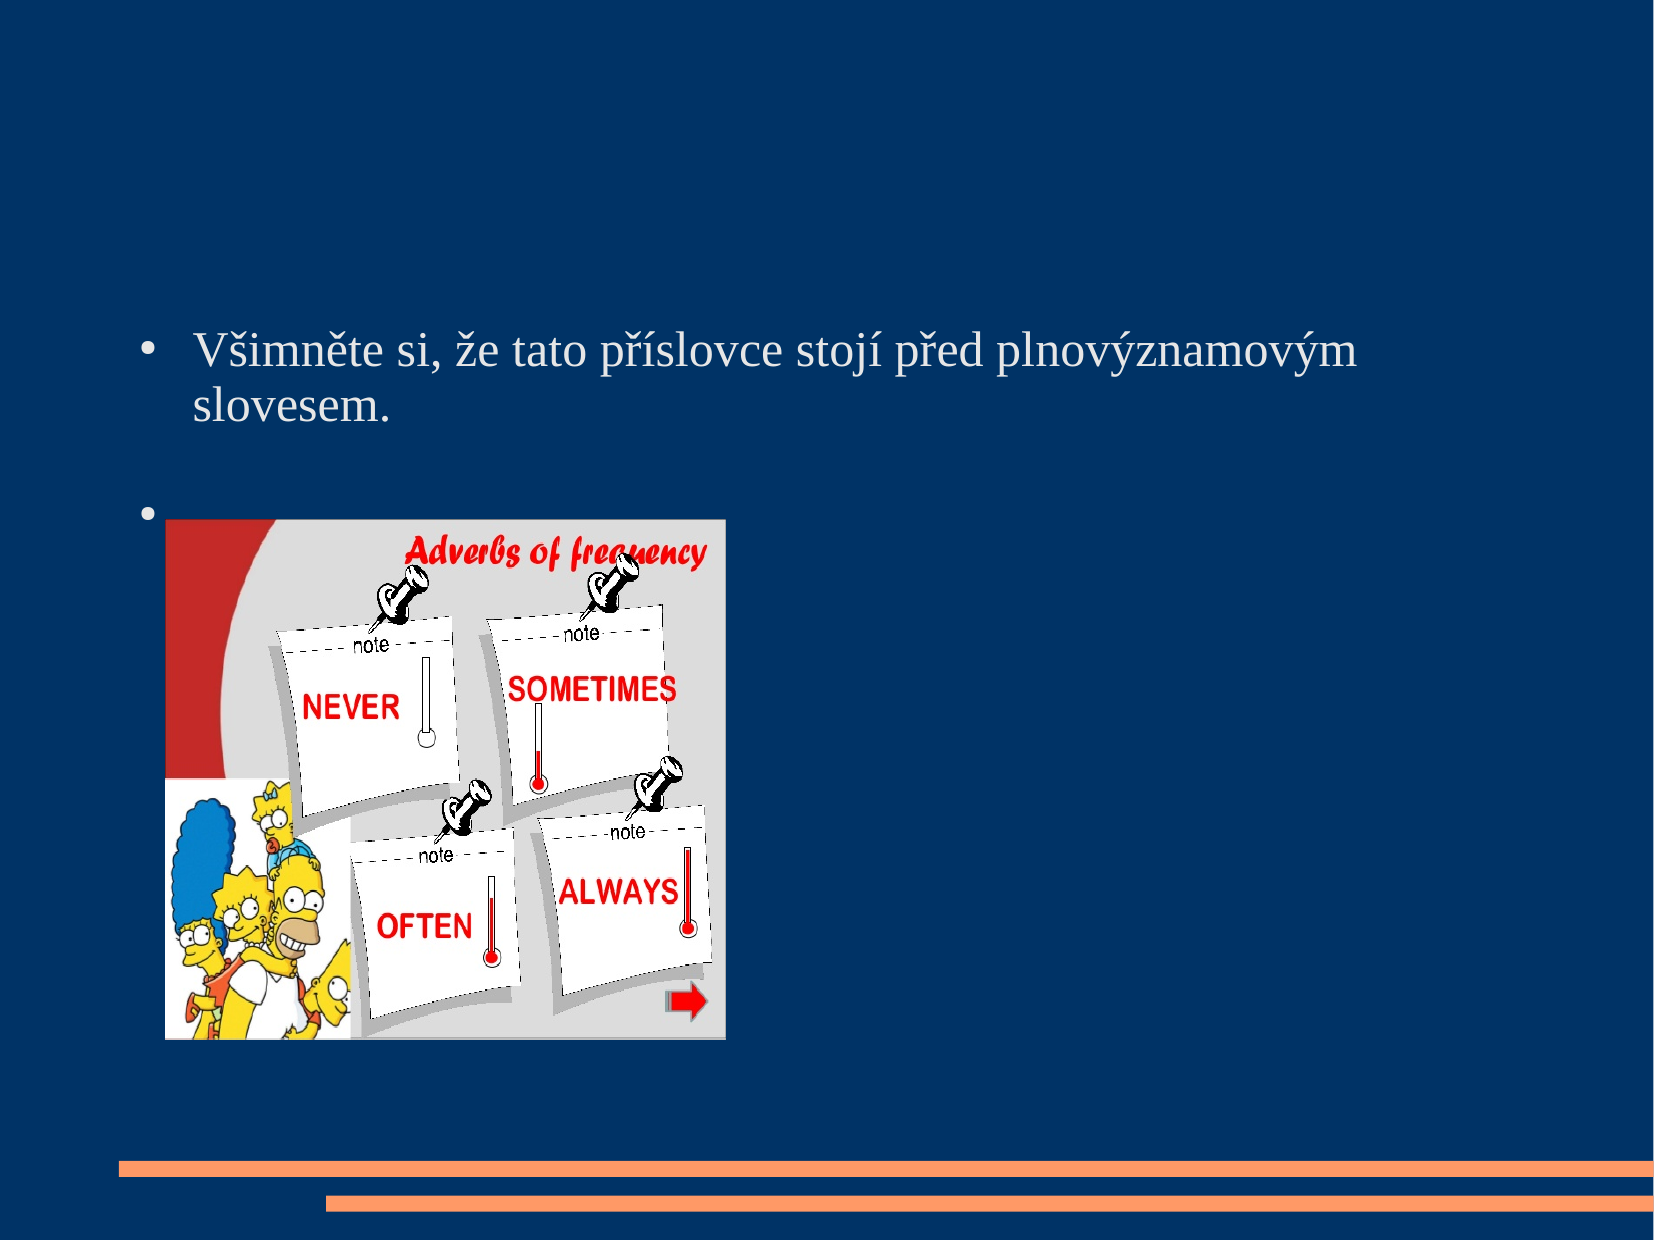

#
Všimněte si, že tato příslovce stojí před plnovýznamovým slovesem.